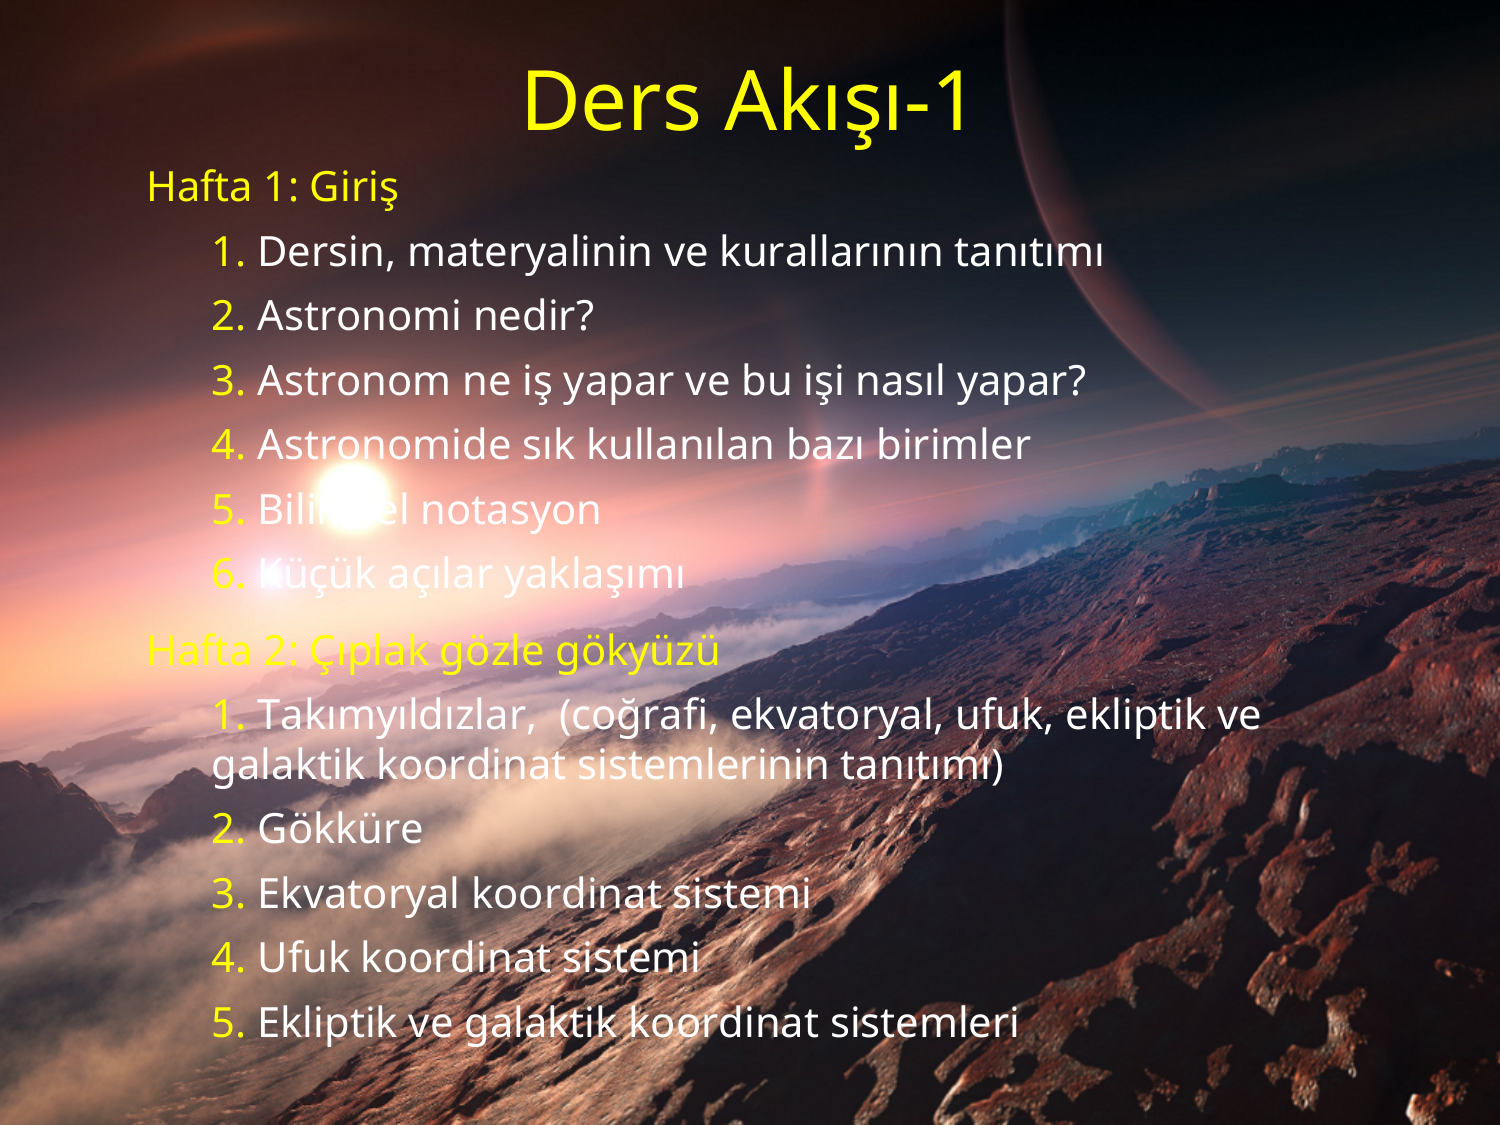

# Ders Akışı-1
Hafta 1: Giriş
1. Dersin, materyalinin ve kurallarının tanıtımı
2. Astronomi nedir?
3. Astronom ne iş yapar ve bu işi nasıl yapar?
4. Astronomide sık kullanılan bazı birimler
5. Bilimsel notasyon
6. Küçük açılar yaklaşımı
Hafta 2: Çıplak gözle gökyüzü
1. Takımyıldızlar, (coğrafi, ekvatoryal, ufuk, ekliptik ve galaktik koordinat sistemlerinin tanıtımı)
2. Gökküre
3. Ekvatoryal koordinat sistemi
4. Ufuk koordinat sistemi
5. Ekliptik ve galaktik koordinat sistemleri